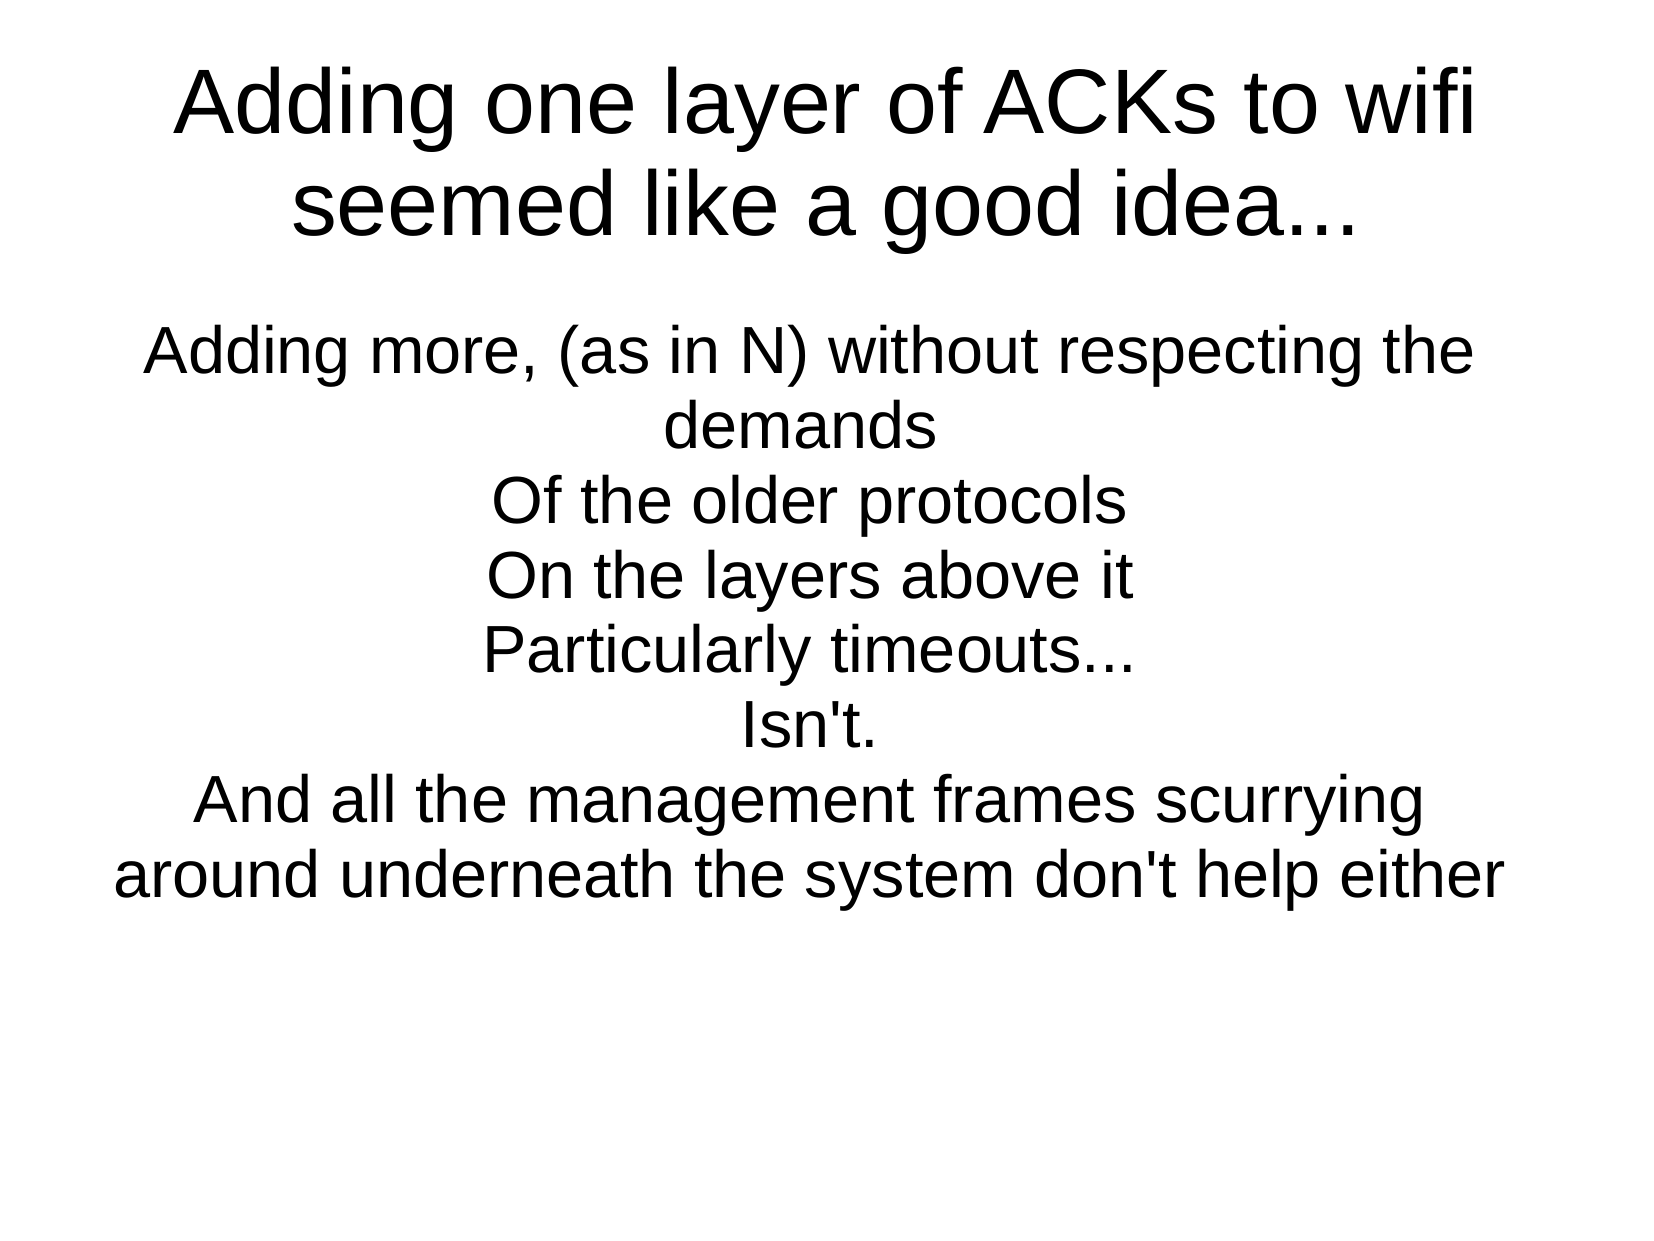

# Adding one layer of ACKs to wifi seemed like a good idea...
Adding more, (as in N) without respecting the demands
Of the older protocols
On the layers above it
Particularly timeouts...
Isn't.
And all the management frames scurrying around underneath the system don't help either